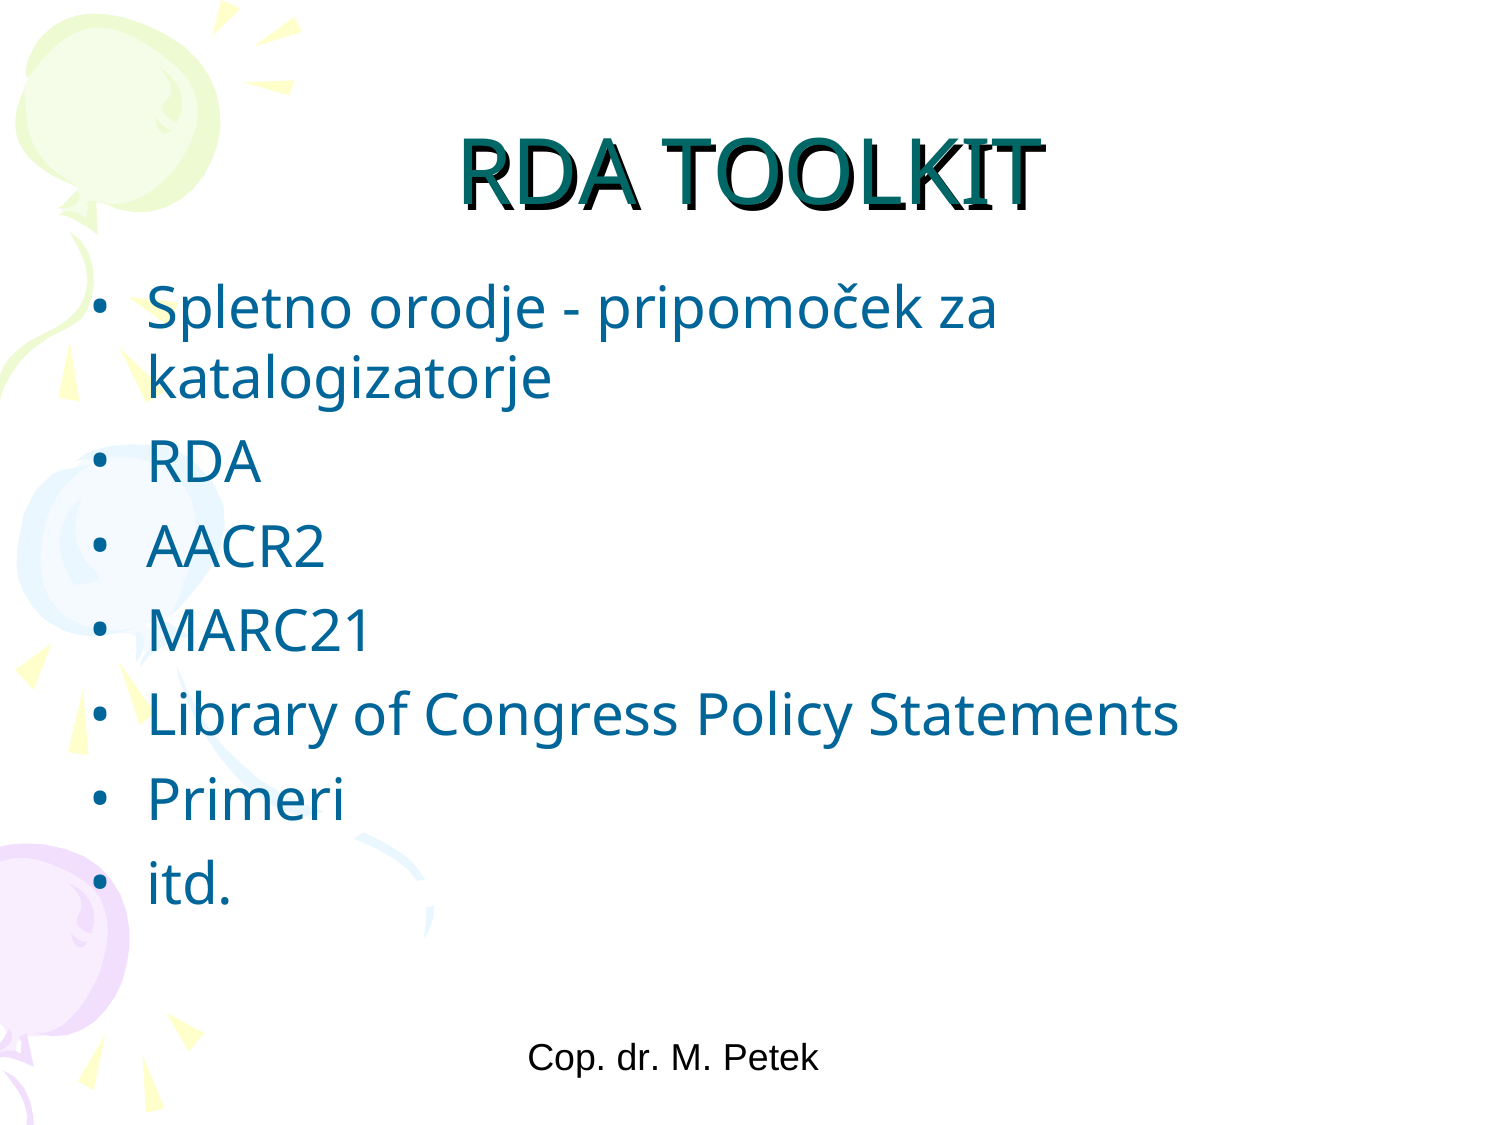

# RDA TOOLKIT
Spletno orodje - pripomoček za katalogizatorje
RDA
AACR2
MARC21
Library of Congress Policy Statements
Primeri
itd.
Cop. dr. M. Petek